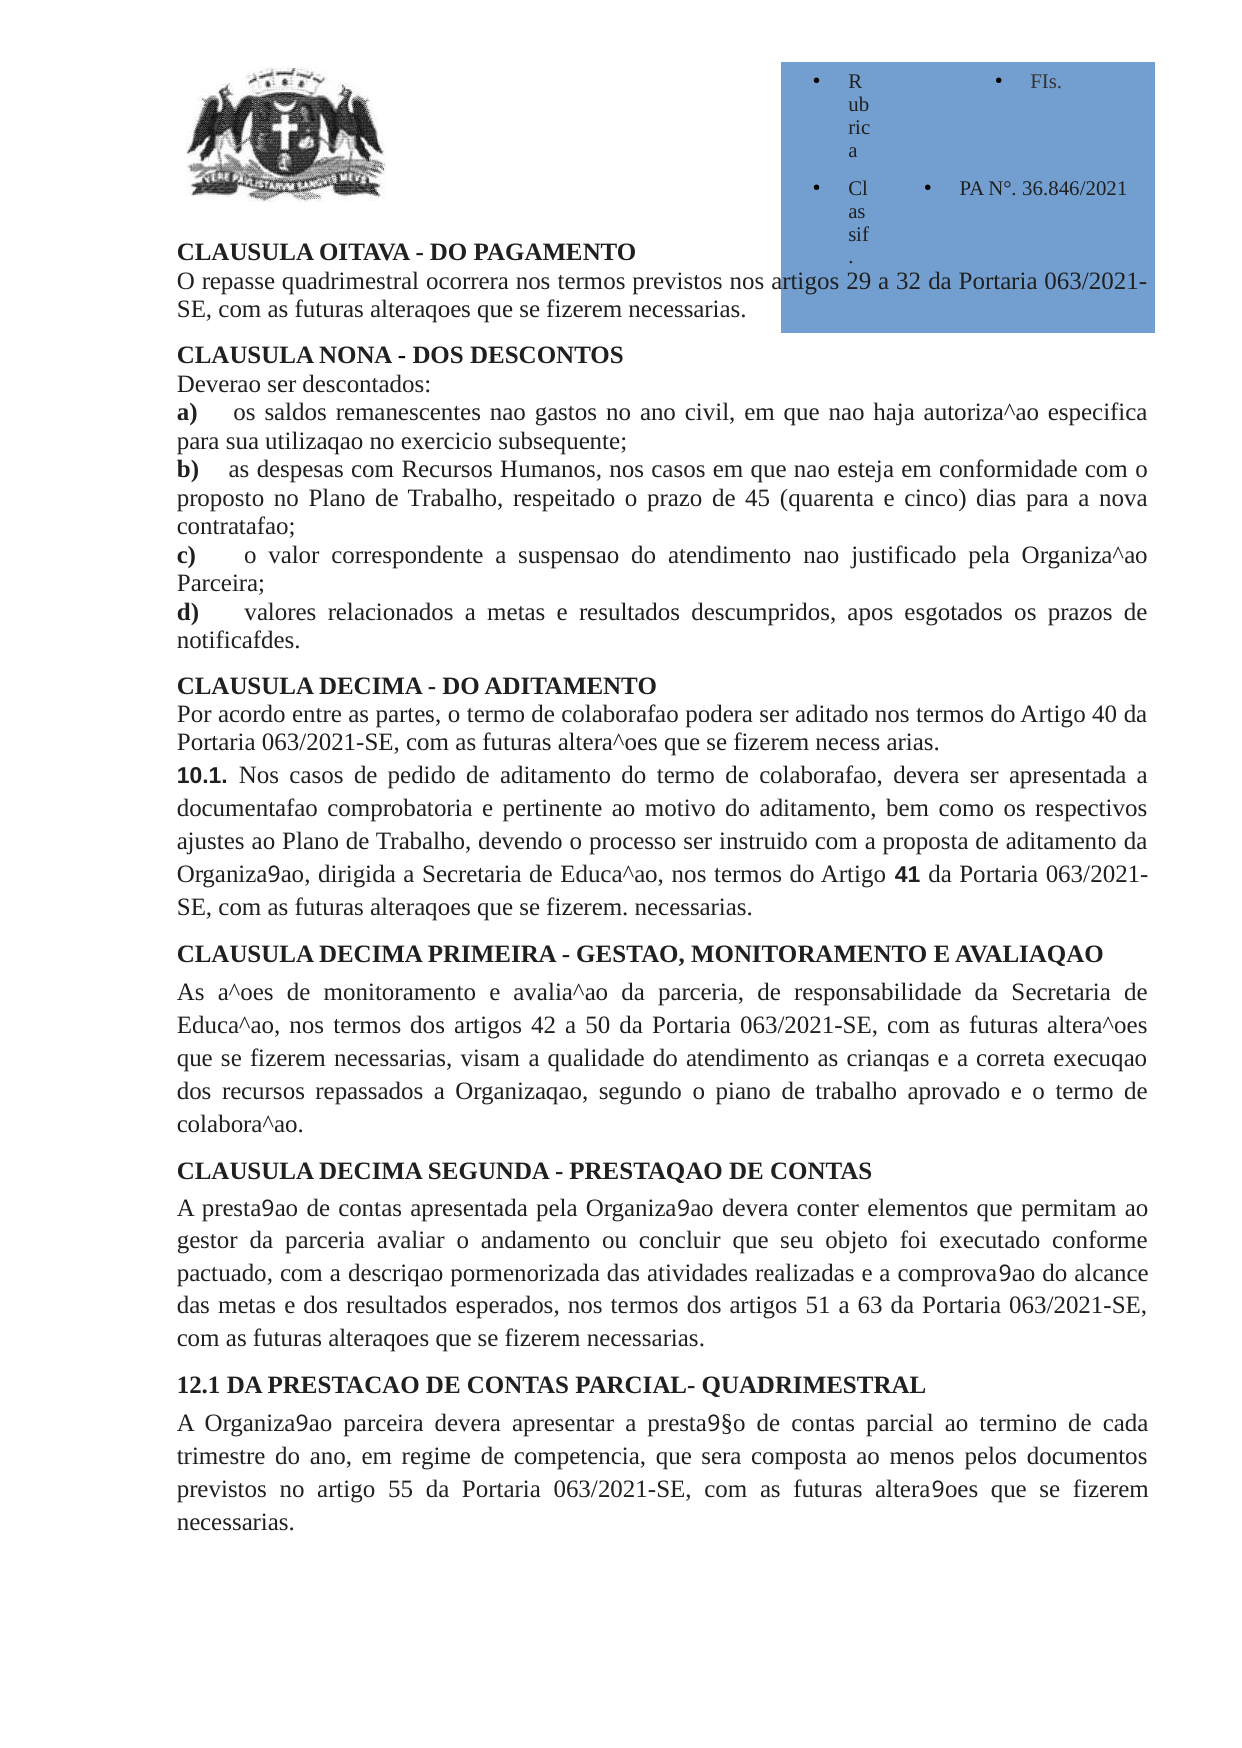

| Rubrica | FIs. |
| --- | --- |
| Classif. | PA N°. 36.846/2021 |
| | |
CLAUSULA OITAVA - DO PAGAMENTO
O repasse quadrimestral ocorrera nos termos previstos nos artigos 29 a 32 da Portaria 063/2021-SE, com as futuras alteraqoes que se fizerem necessarias.
CLAUSULA NONA - DOS DESCONTOS
Deverao ser descontados:
a) os saldos remanescentes nao gastos no ano civil, em que nao haja autoriza^ao especifica para sua utilizaqao no exercicio subsequente;
b) as despesas com Recursos Humanos, nos casos em que nao esteja em conformidade com o proposto no Plano de Trabalho, respeitado o prazo de 45 (quarenta e cinco) dias para a nova contratafao;
c) o valor correspondente a suspensao do atendimento nao justificado pela Organiza^ao Parceira;
d) valores relacionados a metas e resultados descumpridos, apos esgotados os prazos de notificafdes.
CLAUSULA DECIMA - DO ADITAMENTO
Por acordo entre as partes, o termo de colaborafao podera ser aditado nos termos do Artigo 40 da Portaria 063/2021-SE, com as futuras altera^oes que se fizerem necess arias.
10.1. Nos casos de pedido de aditamento do termo de colaborafao, devera ser apresentada a documentafao comprobatoria e pertinente ao motivo do aditamento, bem como os respectivos ajustes ao Plano de Trabalho, devendo o processo ser instruido com a proposta de aditamento da Organiza9ao, dirigida a Secretaria de Educa^ao, nos termos do Artigo 41 da Portaria 063/2021-SE, com as futuras alteraqoes que se fizerem. necessarias.
CLAUSULA DECIMA PRIMEIRA - GESTAO, MONITORAMENTO E AVALIAQAO
As a^oes de monitoramento e avalia^ao da parceria, de responsabilidade da Secretaria de Educa^ao, nos termos dos artigos 42 a 50 da Portaria 063/2021-SE, com as futuras altera^oes que se fizerem necessarias, visam a qualidade do atendimento as crianqas e a correta execuqao dos recursos repassados a Organizaqao, segundo o piano de trabalho aprovado e o termo de colabora^ao.
CLAUSULA DECIMA SEGUNDA - PRESTAQAO DE CONTAS
A presta9ao de contas apresentada pela Organiza9ao devera conter elementos que permitam ao gestor da parceria avaliar o andamento ou concluir que seu objeto foi executado conforme pactuado, com a descriqao pormenorizada das atividades realizadas e a comprova9ao do alcance das metas e dos resultados esperados, nos termos dos artigos 51 a 63 da Portaria 063/2021-SE, com as futuras alteraqoes que se fizerem necessarias.
12.1 DA PRESTACAO DE CONTAS PARCIAL- QUADRIMESTRAL
A Organiza9ao parceira devera apresentar a presta9§o de contas parcial ao termino de cada trimestre do ano, em regime de competencia, que sera composta ao menos pelos documentos previstos no artigo 55 da Portaria 063/2021-SE, com as futuras altera9oes que se fizerem necessarias.